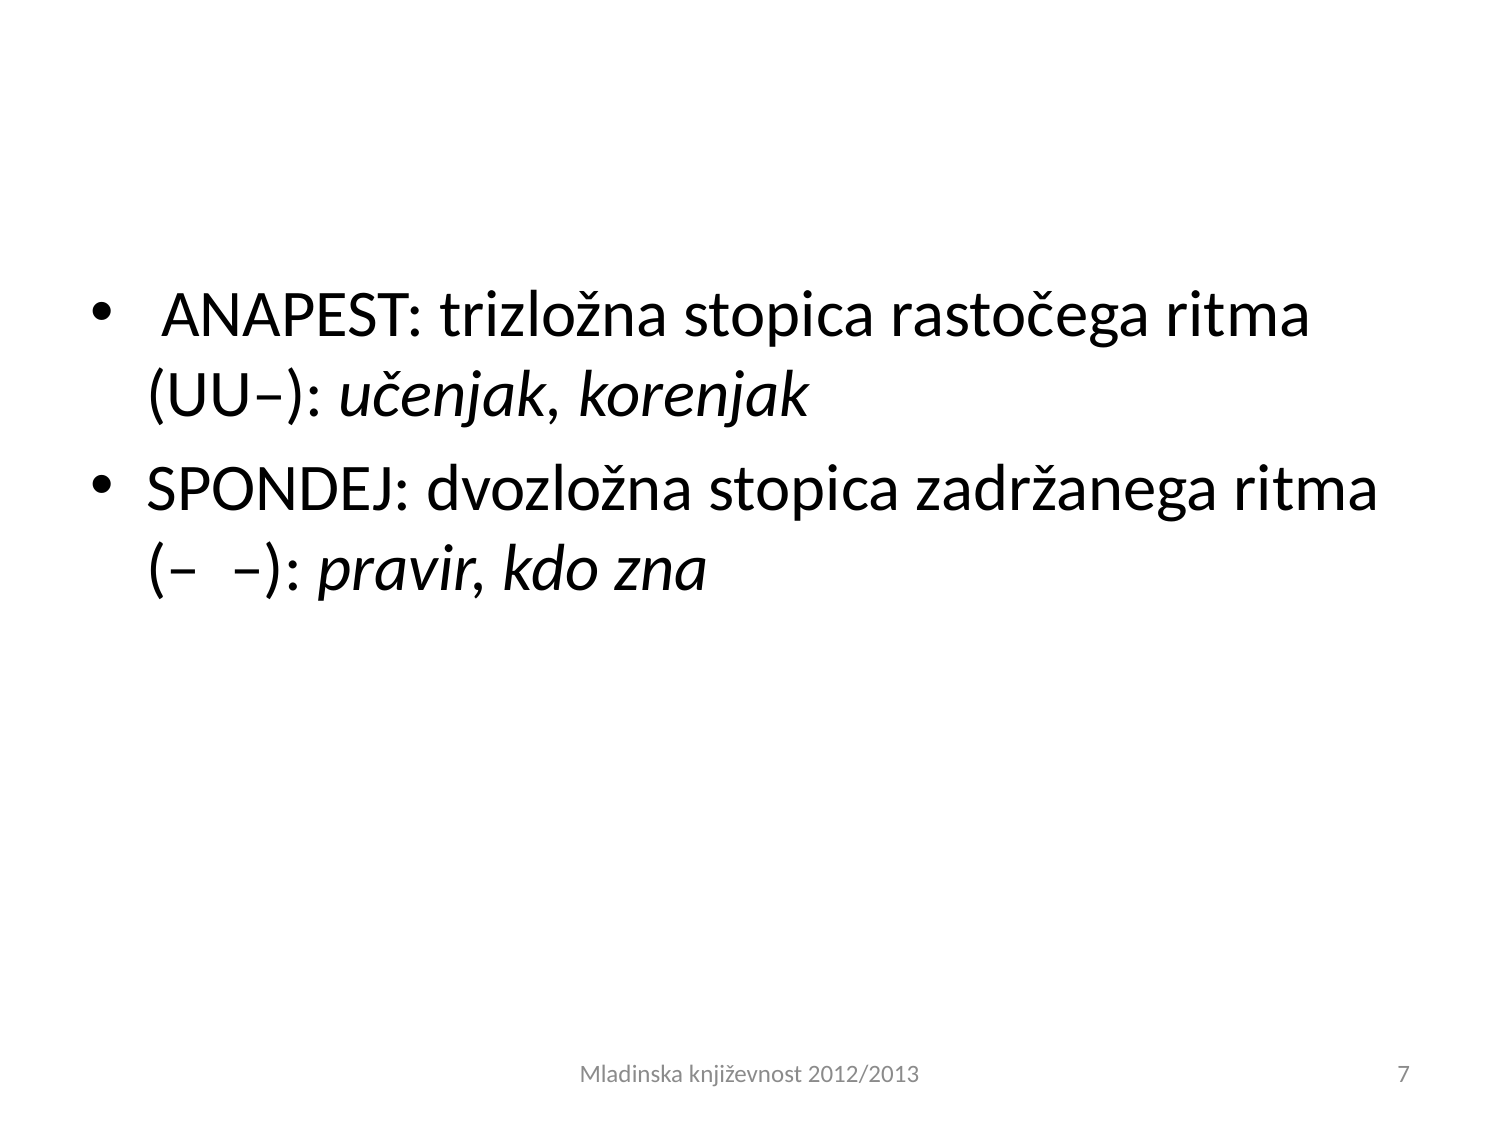

#
 ANAPEST: trizložna stopica rastočega ritma (UU‒): učenjak, korenjak
SPONDEJ: dvozložna stopica zadržanega ritma (‒ ‒): pravir, kdo zna
Mladinska književnost 2012/2013